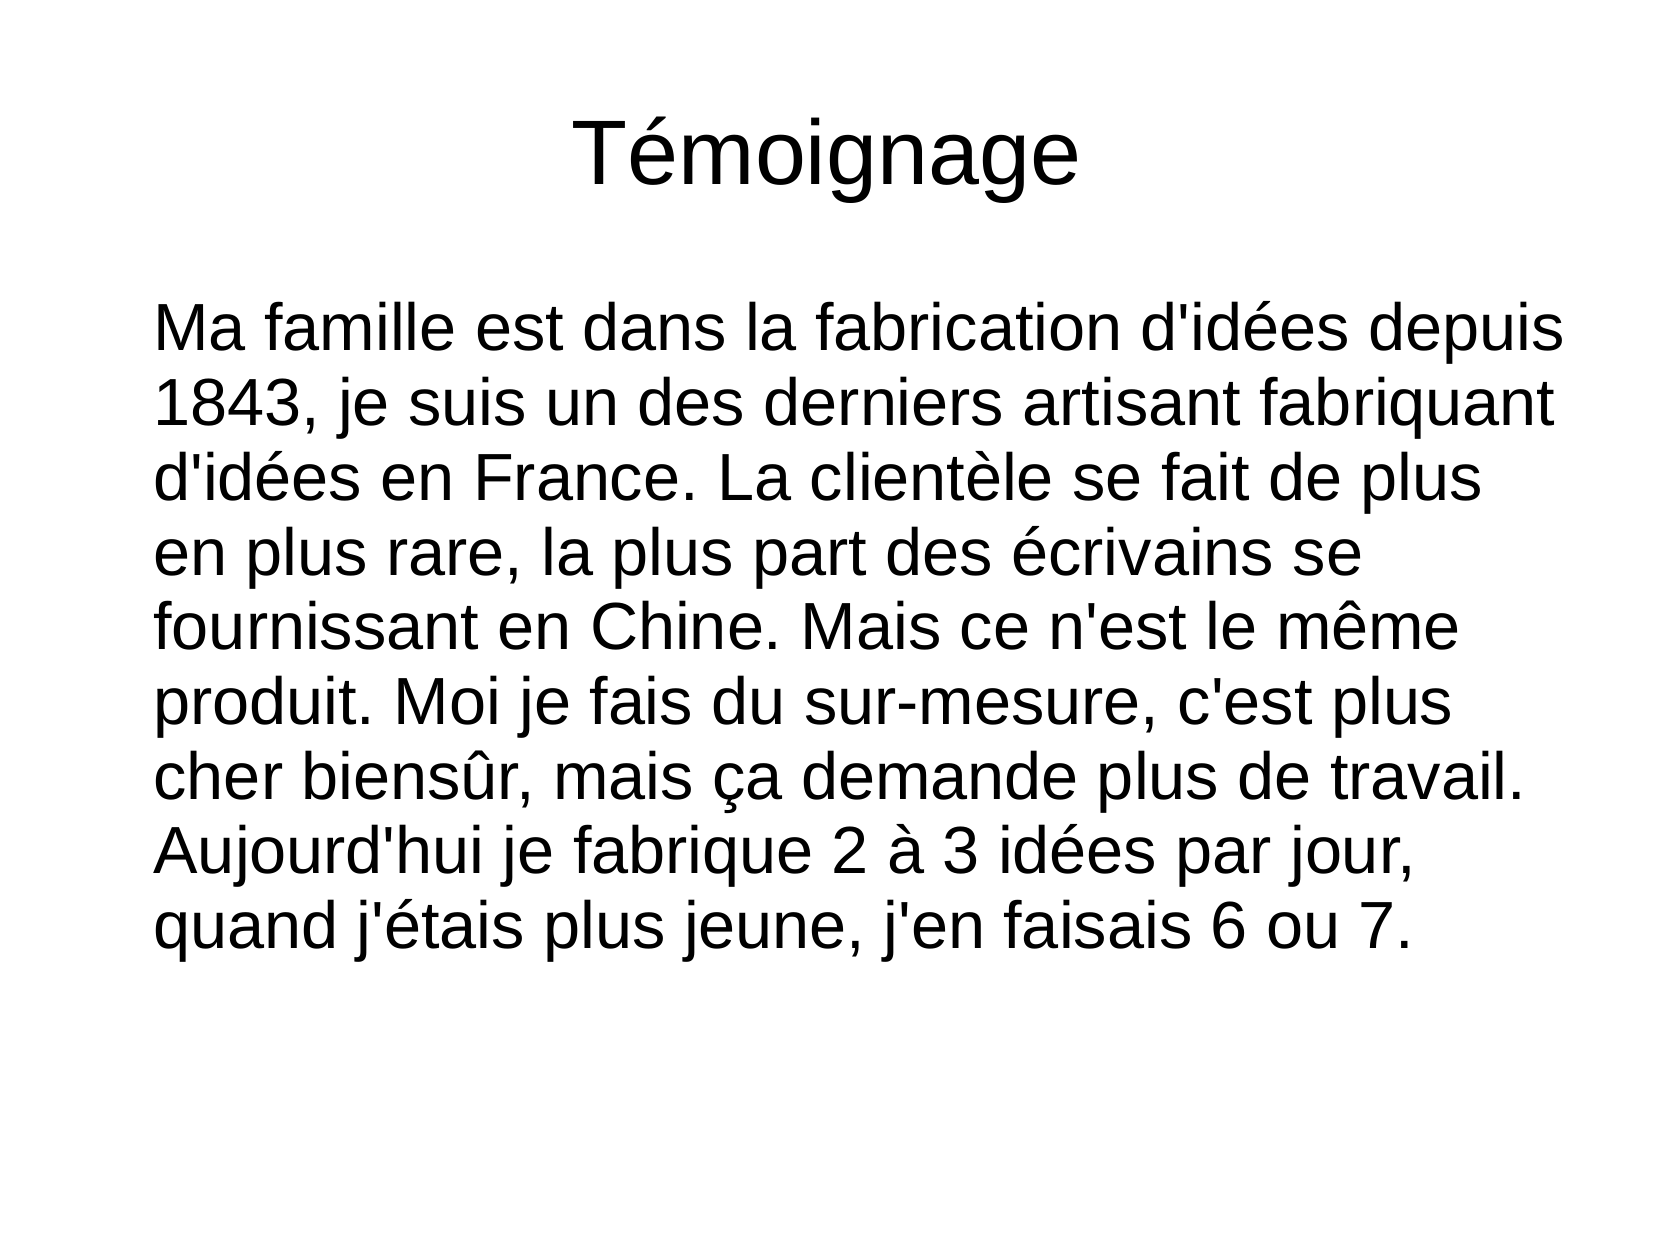

# Témoignage
Ma famille est dans la fabrication d'idées depuis 1843, je suis un des derniers artisant fabriquant d'idées en France. La clientèle se fait de plus en plus rare, la plus part des écrivains se fournissant en Chine. Mais ce n'est le même produit. Moi je fais du sur-mesure, c'est plus cher biensûr, mais ça demande plus de travail. Aujourd'hui je fabrique 2 à 3 idées par jour, quand j'étais plus jeune, j'en faisais 6 ou 7.